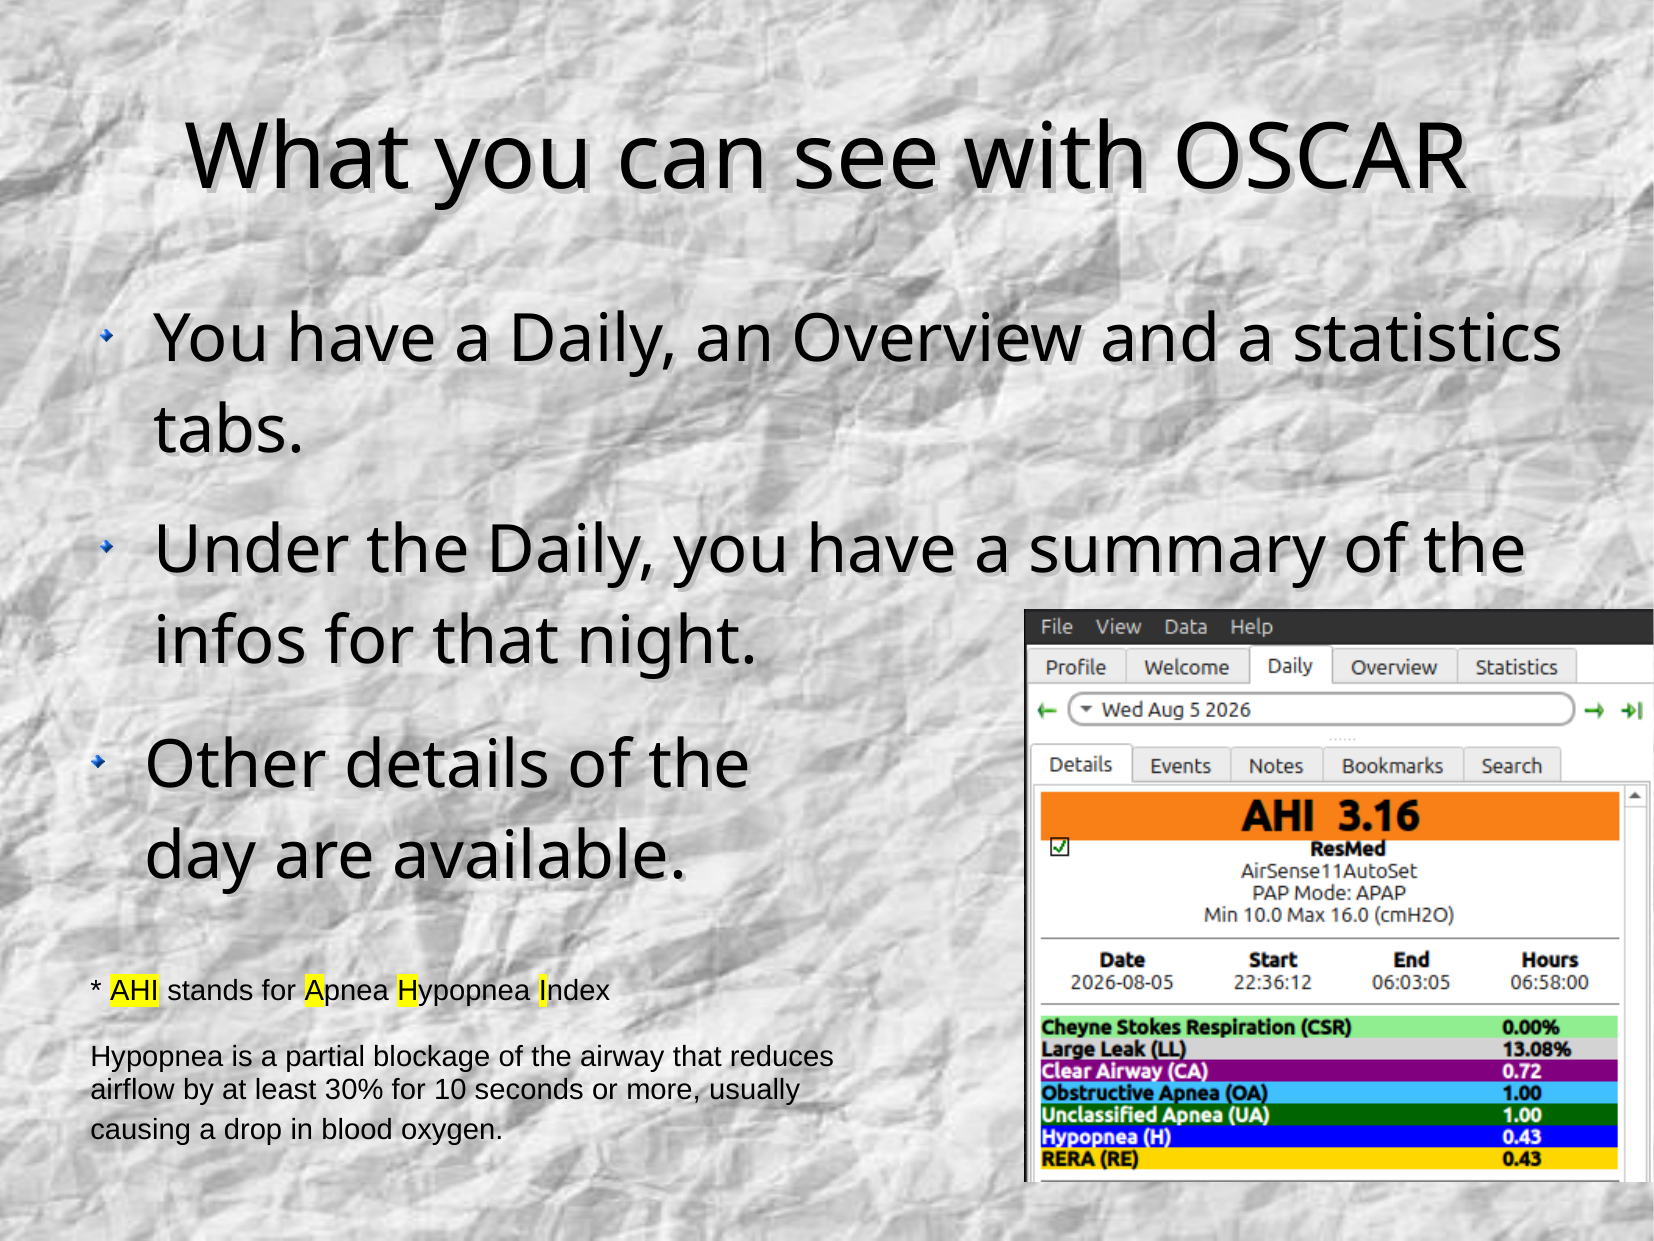

# What you can see with OSCAR
You have a Daily, an Overview and a statistics tabs.
Under the Daily, you have a summary of the infos for that night.
Other details of the day are available.
* AHI stands for Apnea Hypopnea Index
Hypopnea is a partial blockage of the airway that reduces airflow by at least 30% for 10 seconds or more, usually causing a drop in blood oxygen.